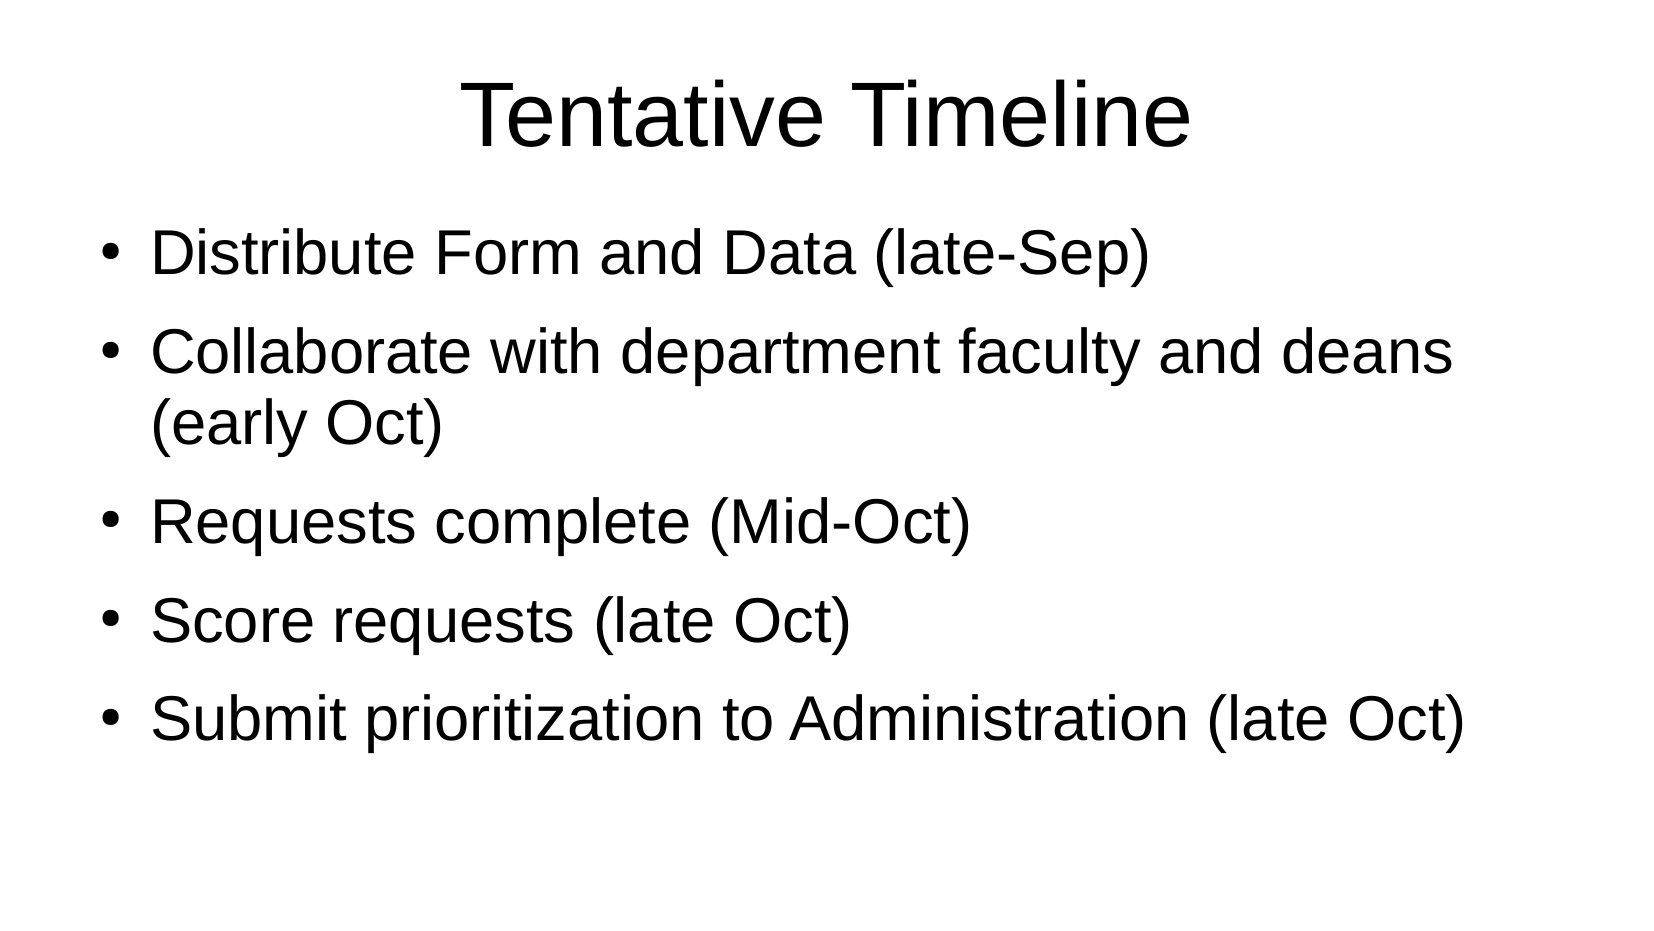

# Tentative Timeline
Distribute Form and Data (late-Sep)
Collaborate with department faculty and deans (early Oct)
Requests complete (Mid-Oct)
Score requests (late Oct)
Submit prioritization to Administration (late Oct)